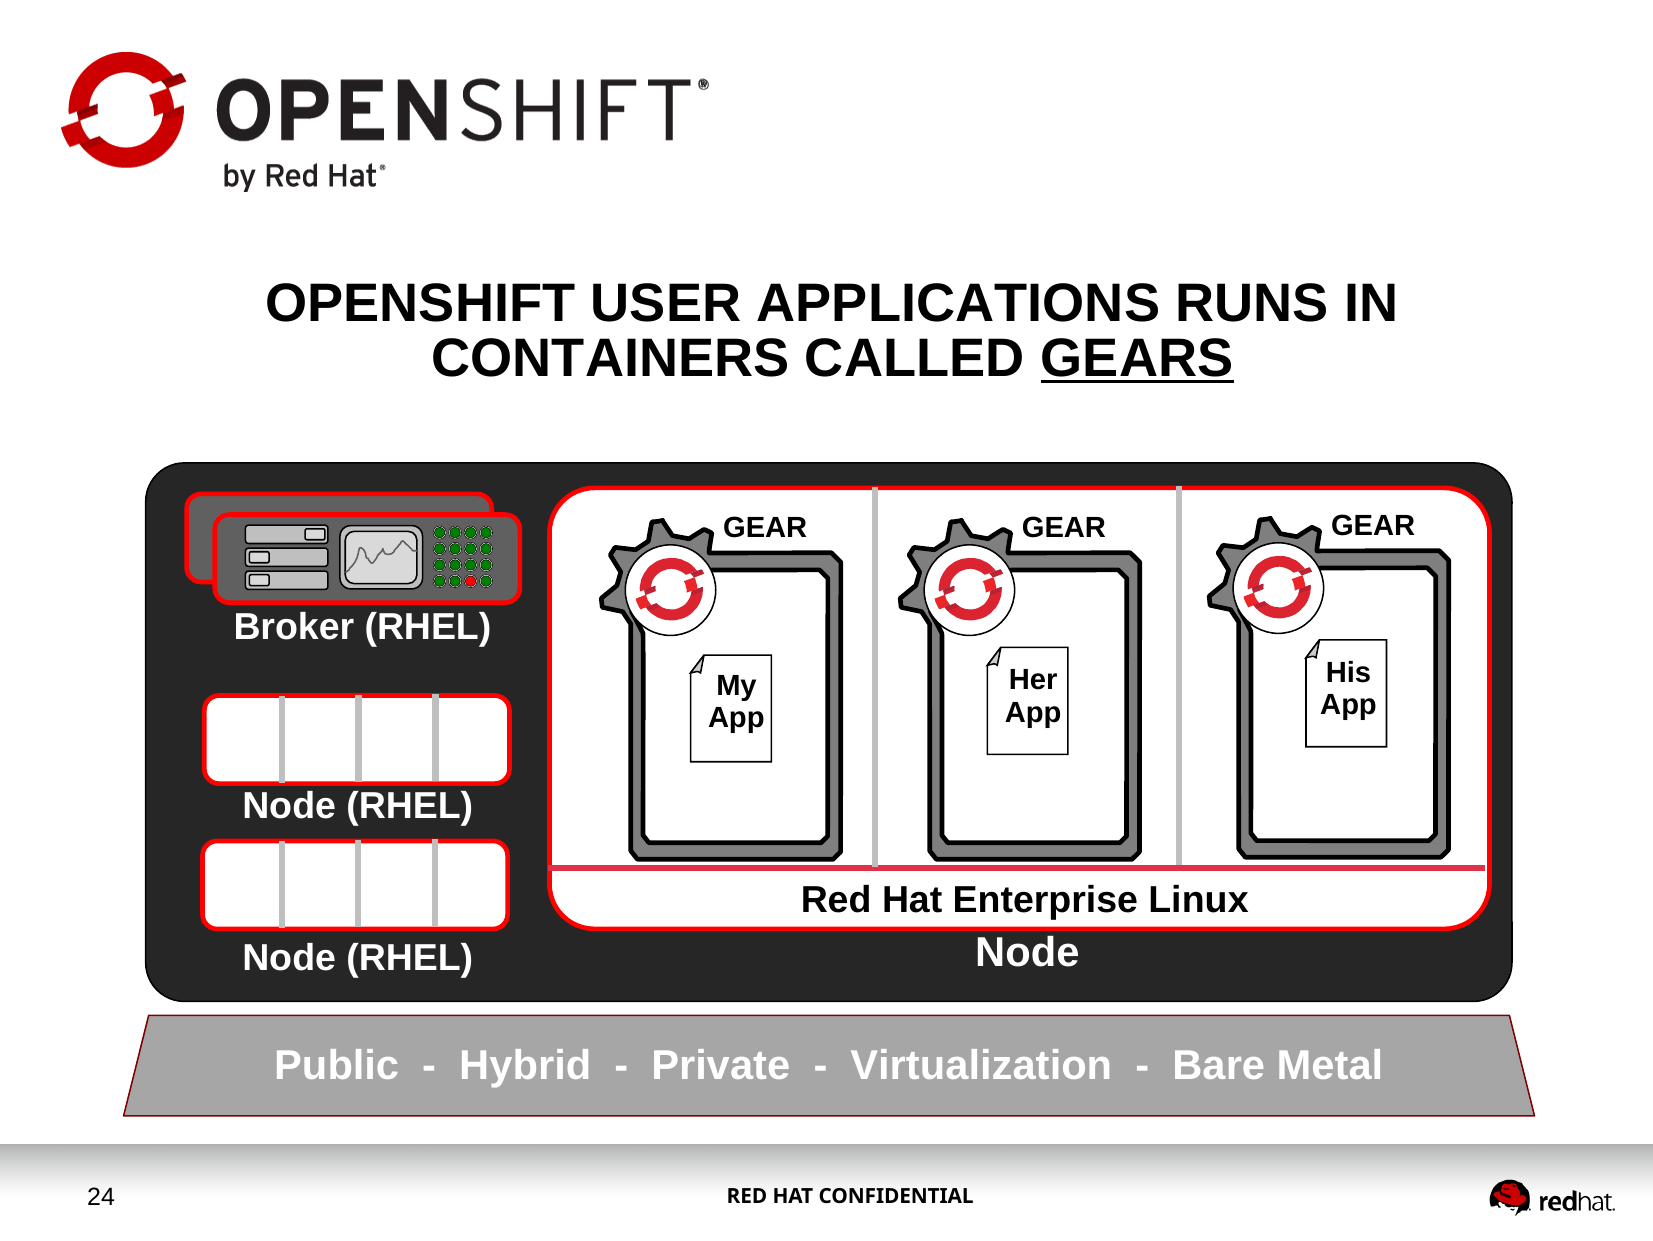

OPENSHIFT USER APPLICATIONS RUNS IN CONTAINERS CALLED GEARS
RHEL
GEAR
GEAR
GEAR
Broker (RHEL)
His
App
Her
App
My
App
Node (RHEL)
Red Hat Enterprise Linux
Node
Node (RHEL)
Public - Hybrid - Private - Virtualization - Bare Metal